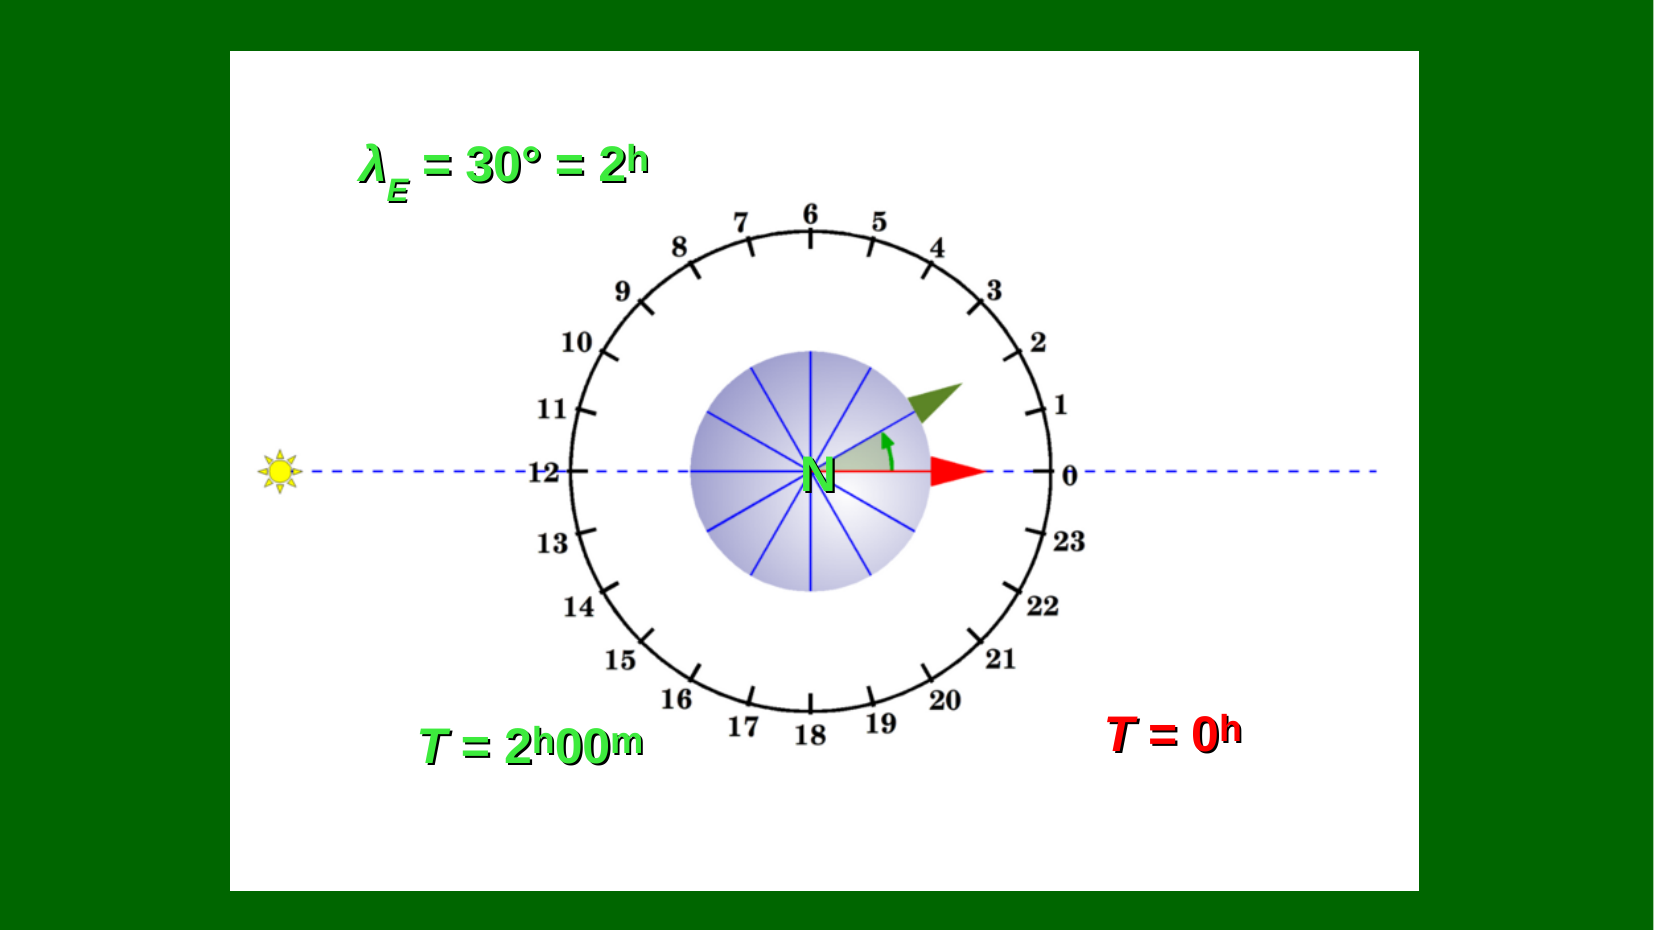

λE = 30° = 2h
N
T = 0h
T = 2h00m